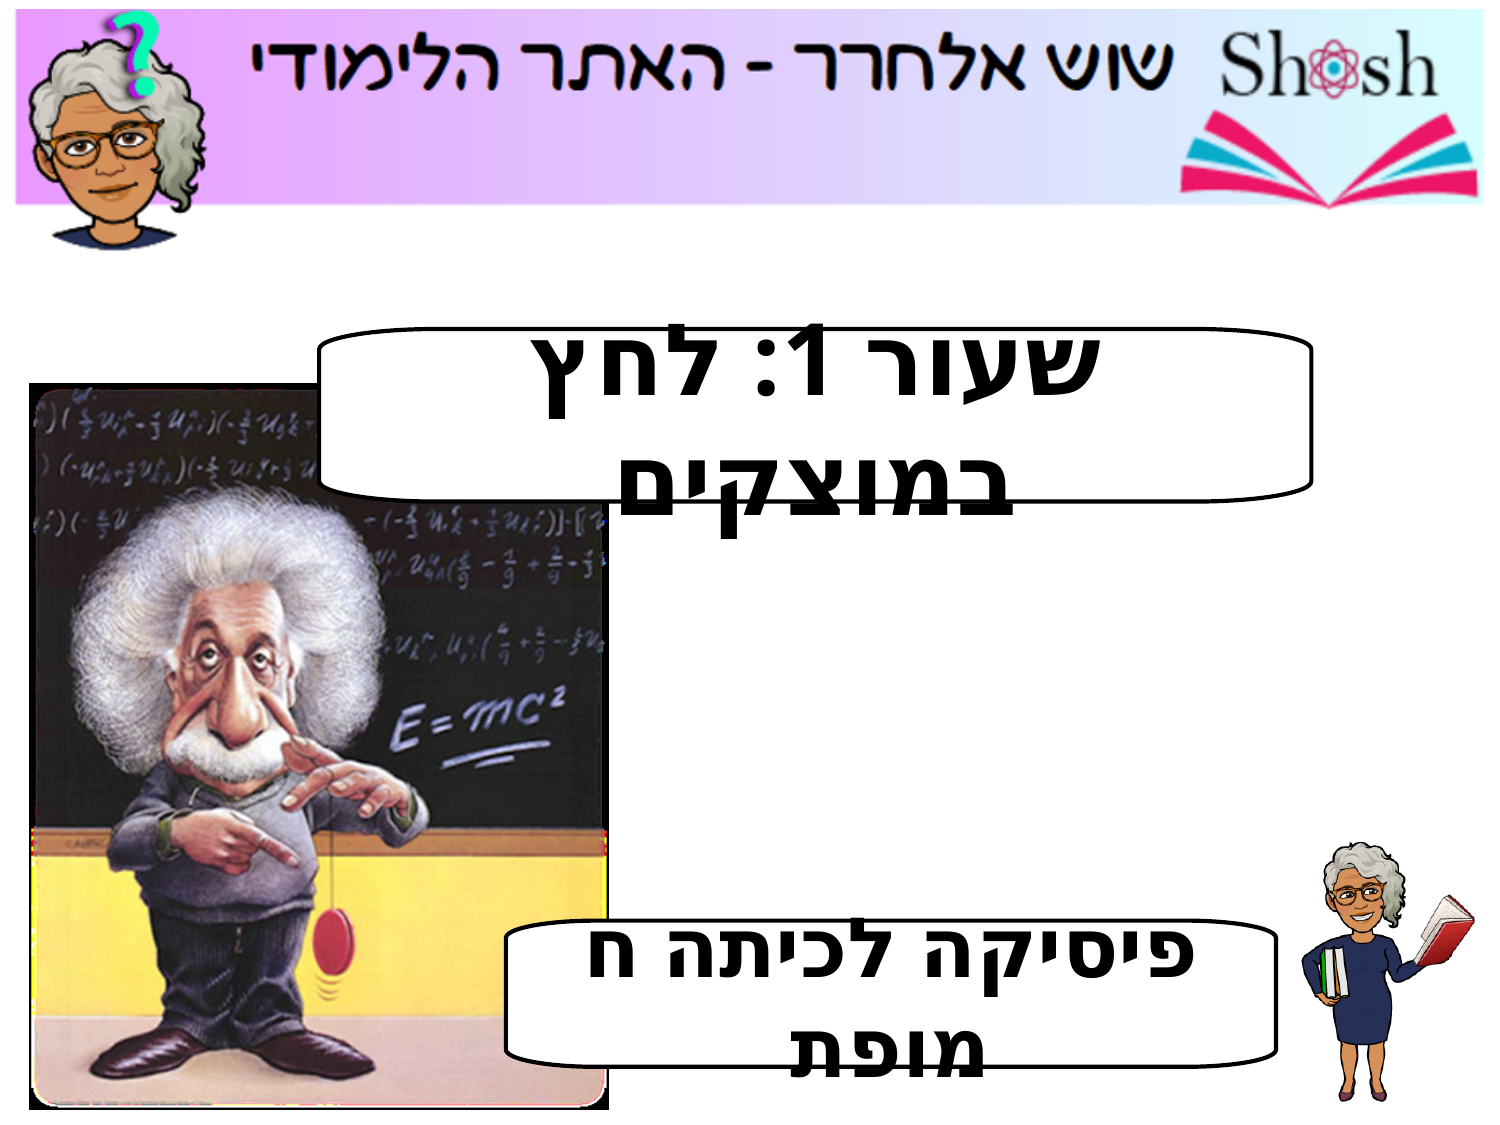

שעור 1: לחץ במוצקים
פיסיקה לכיתה ח מופת